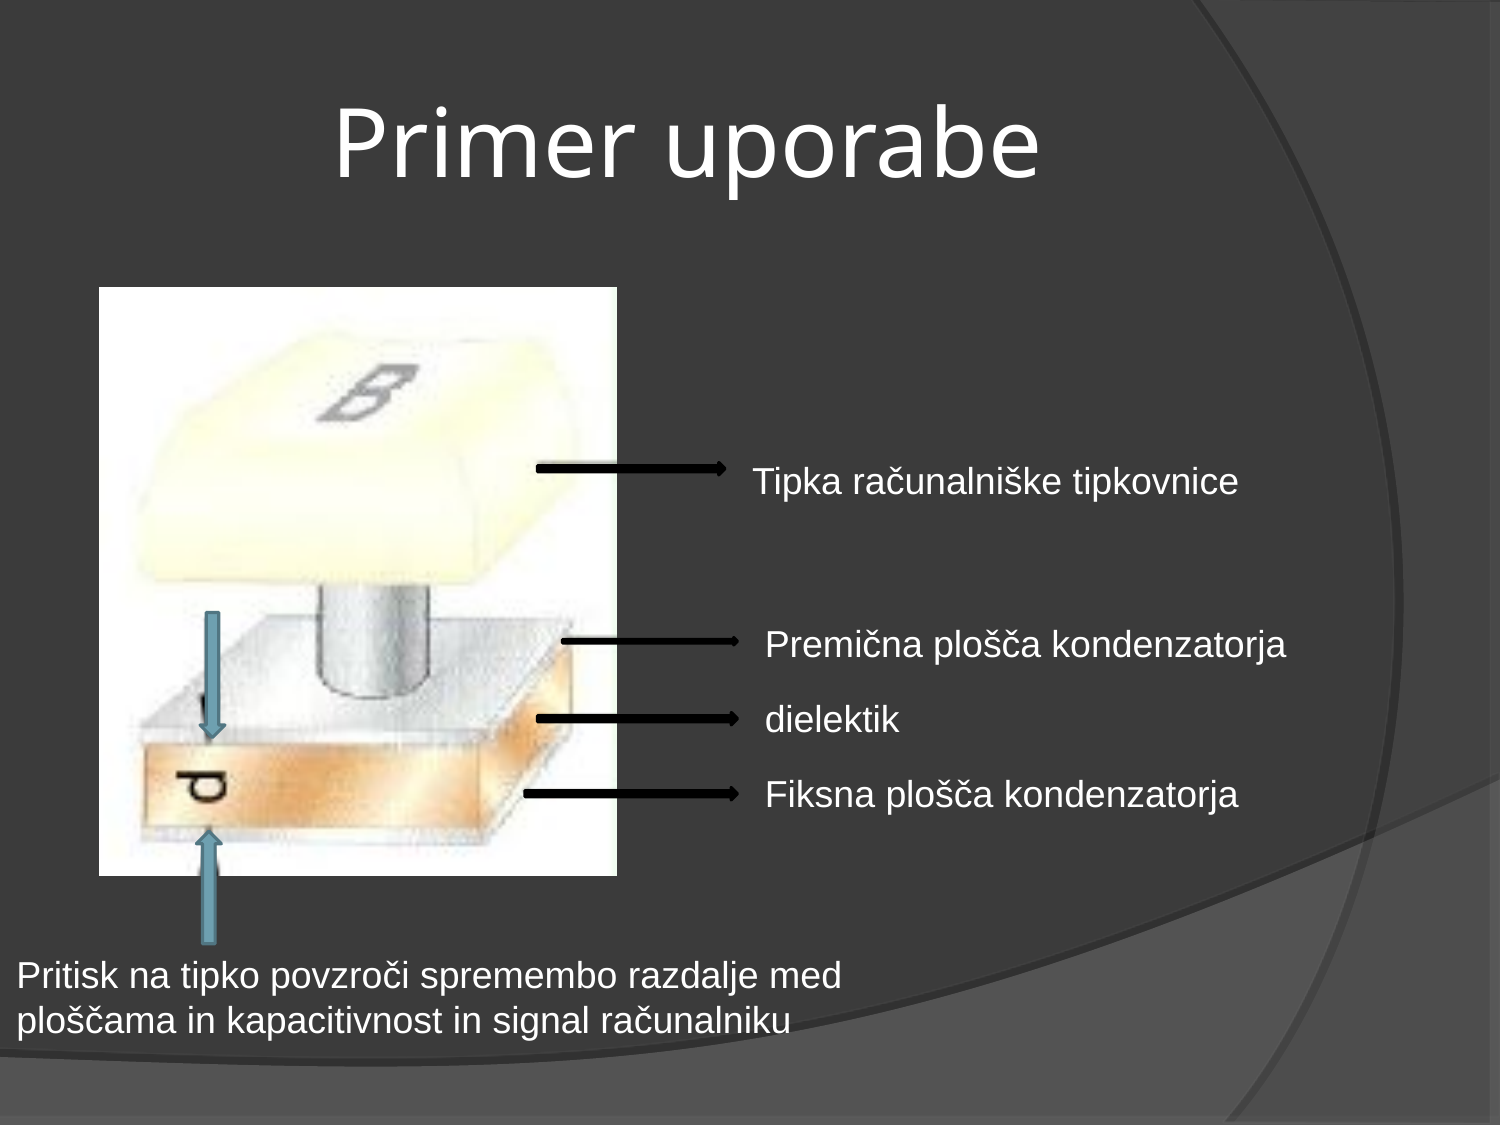

# Primer uporabe
Tipka računalniške tipkovnice
Premična plošča kondenzatorja
dielektik
Fiksna plošča kondenzatorja
Pritisk na tipko povzroči spremembo razdalje med ploščama in kapacitivnost in signal računalniku